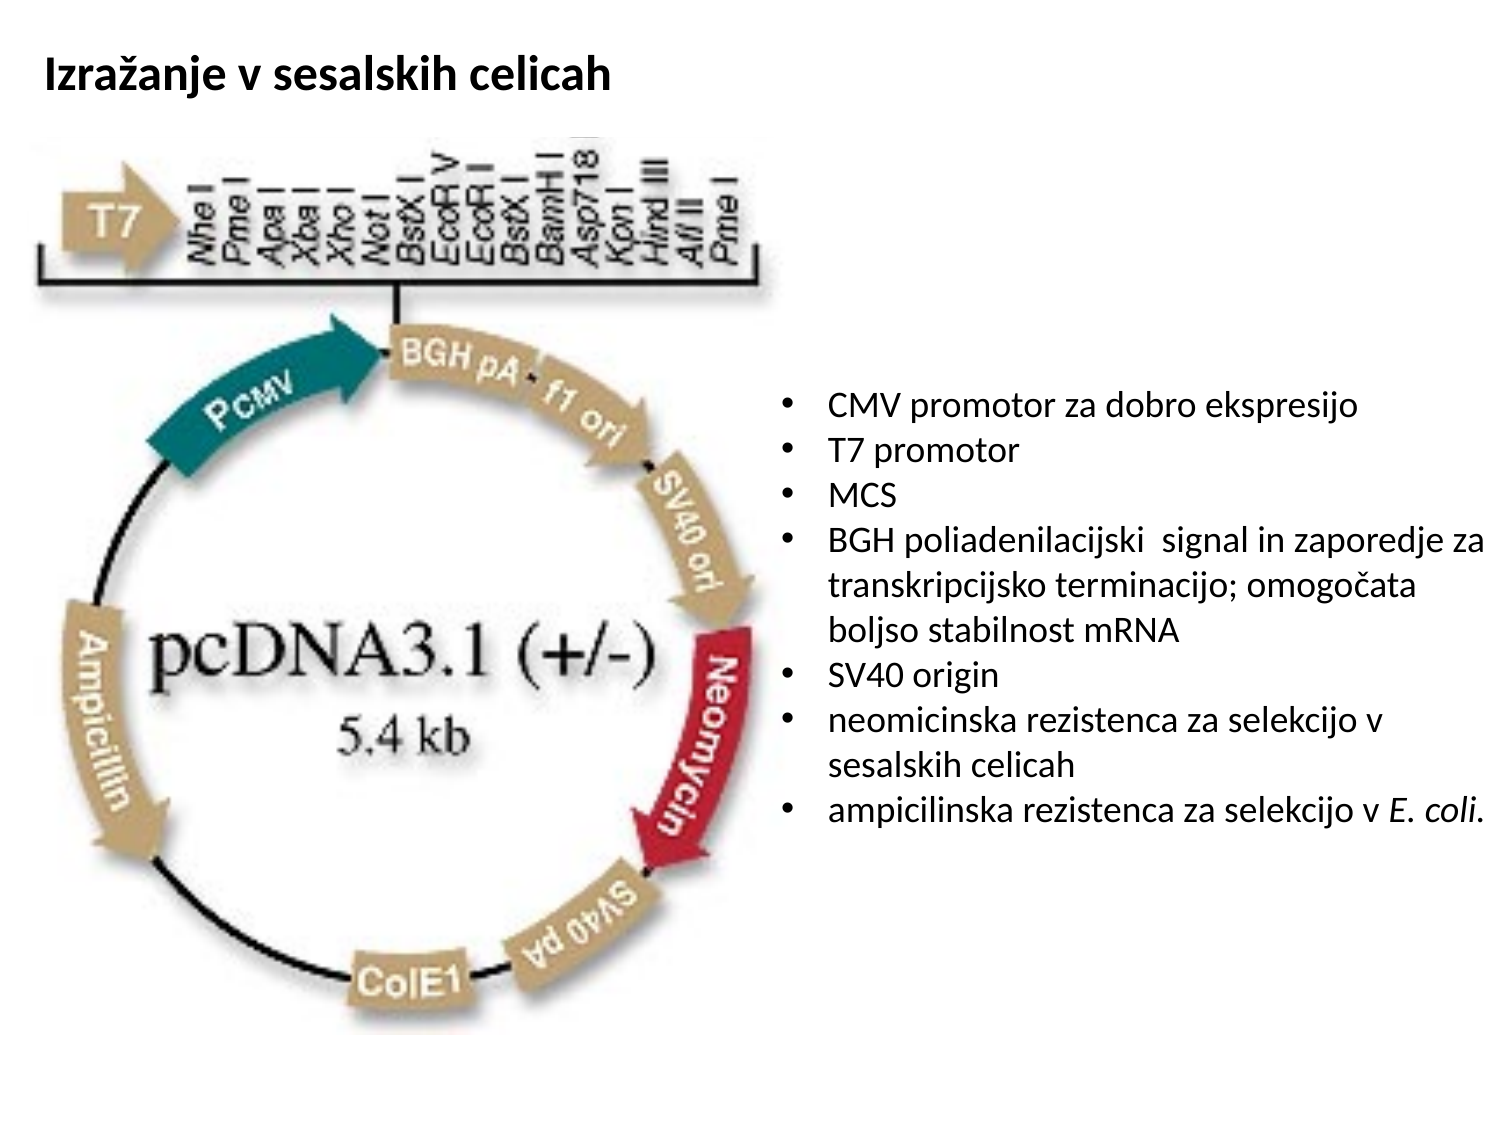

Izražanje v sesalskih celicah
CMV promotor za dobro ekspresijo
T7 promotor
MCS
BGH poliadenilacijski signal in zaporedje za transkripcijsko terminacijo; omogočata boljso stabilnost mRNA
SV40 origin
neomicinska rezistenca za selekcijo v sesalskih celicah
ampicilinska rezistenca za selekcijo v E. coli.